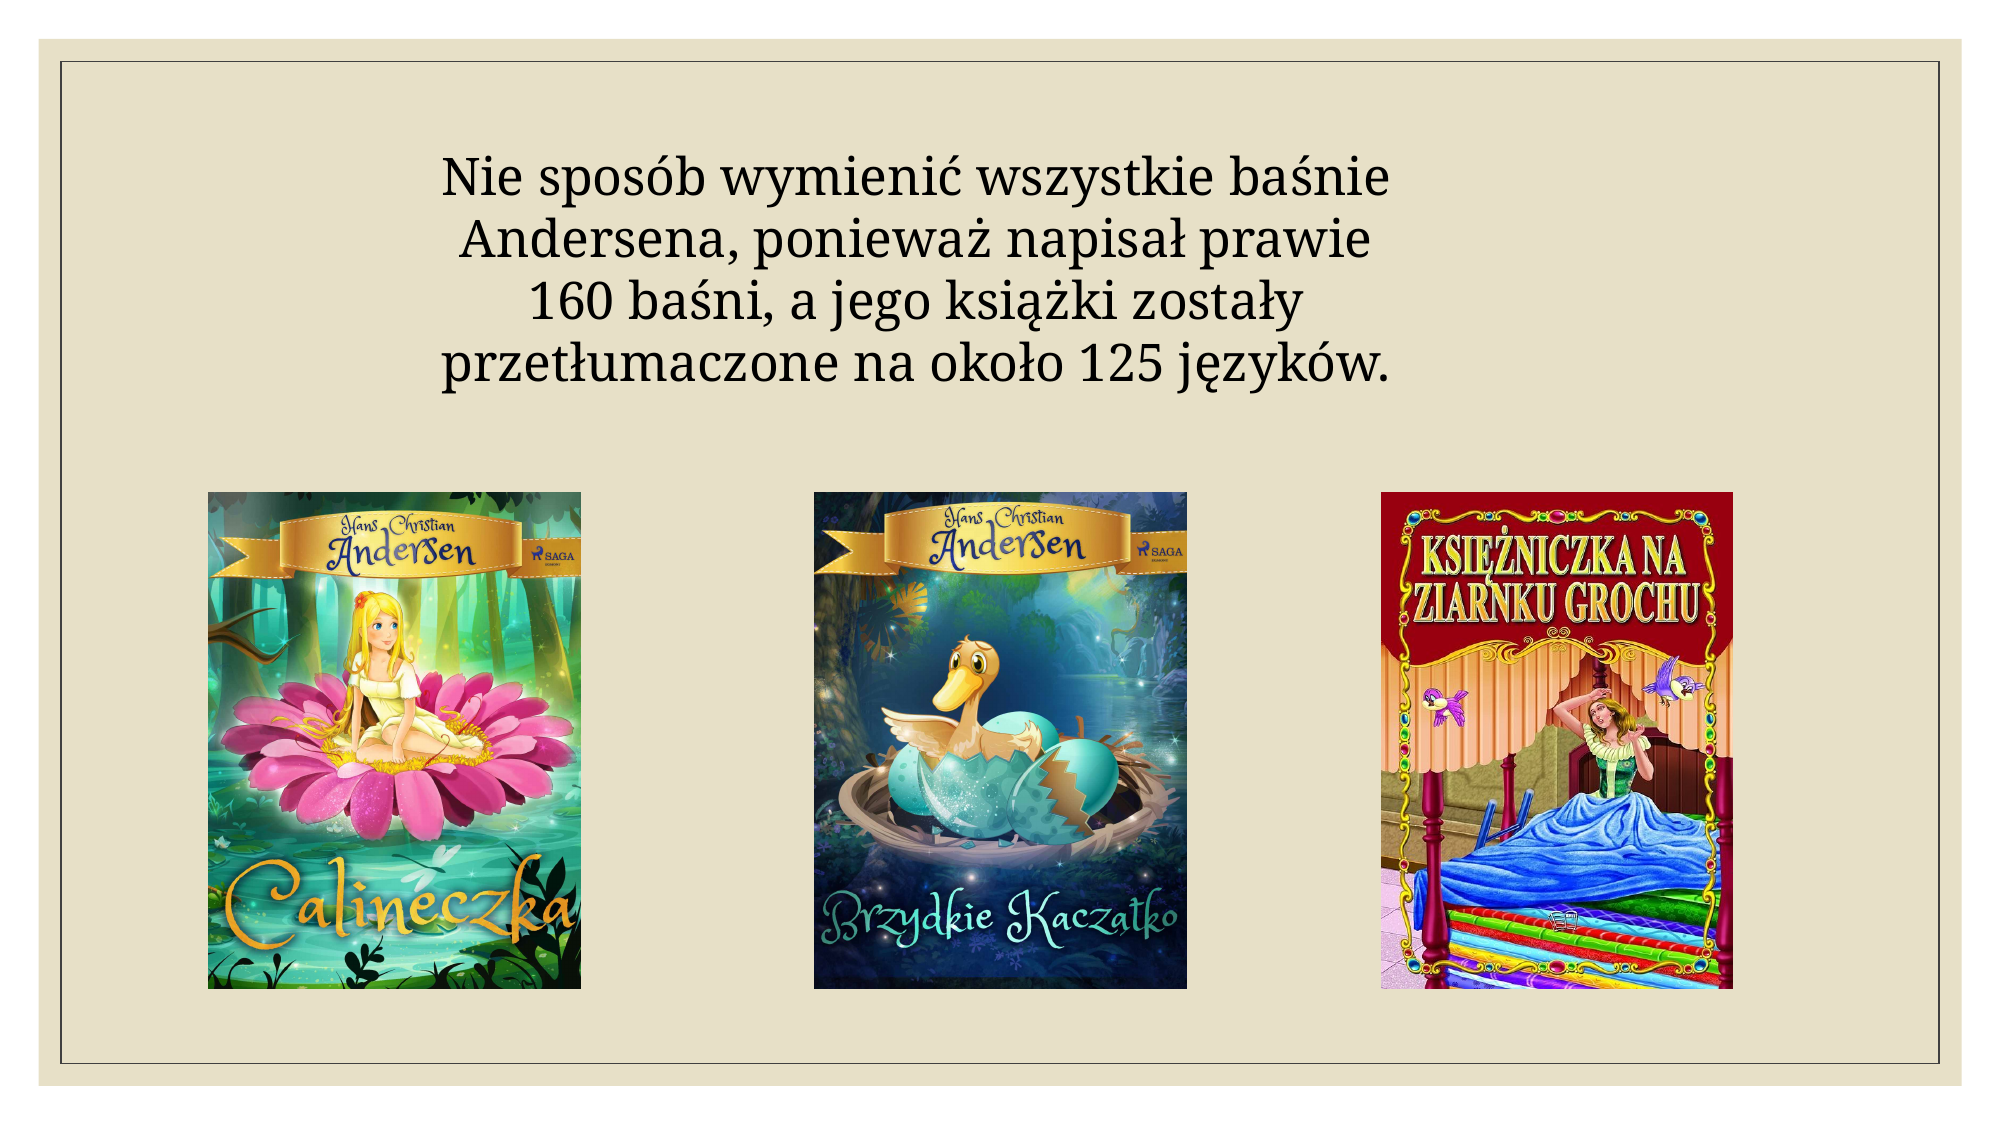

# Nie sposób wymienić wszystkie baśnie Andersena, ponieważ napisał prawie 160 baśni, a jego książki zostały przetłumaczone na około 125 języków.